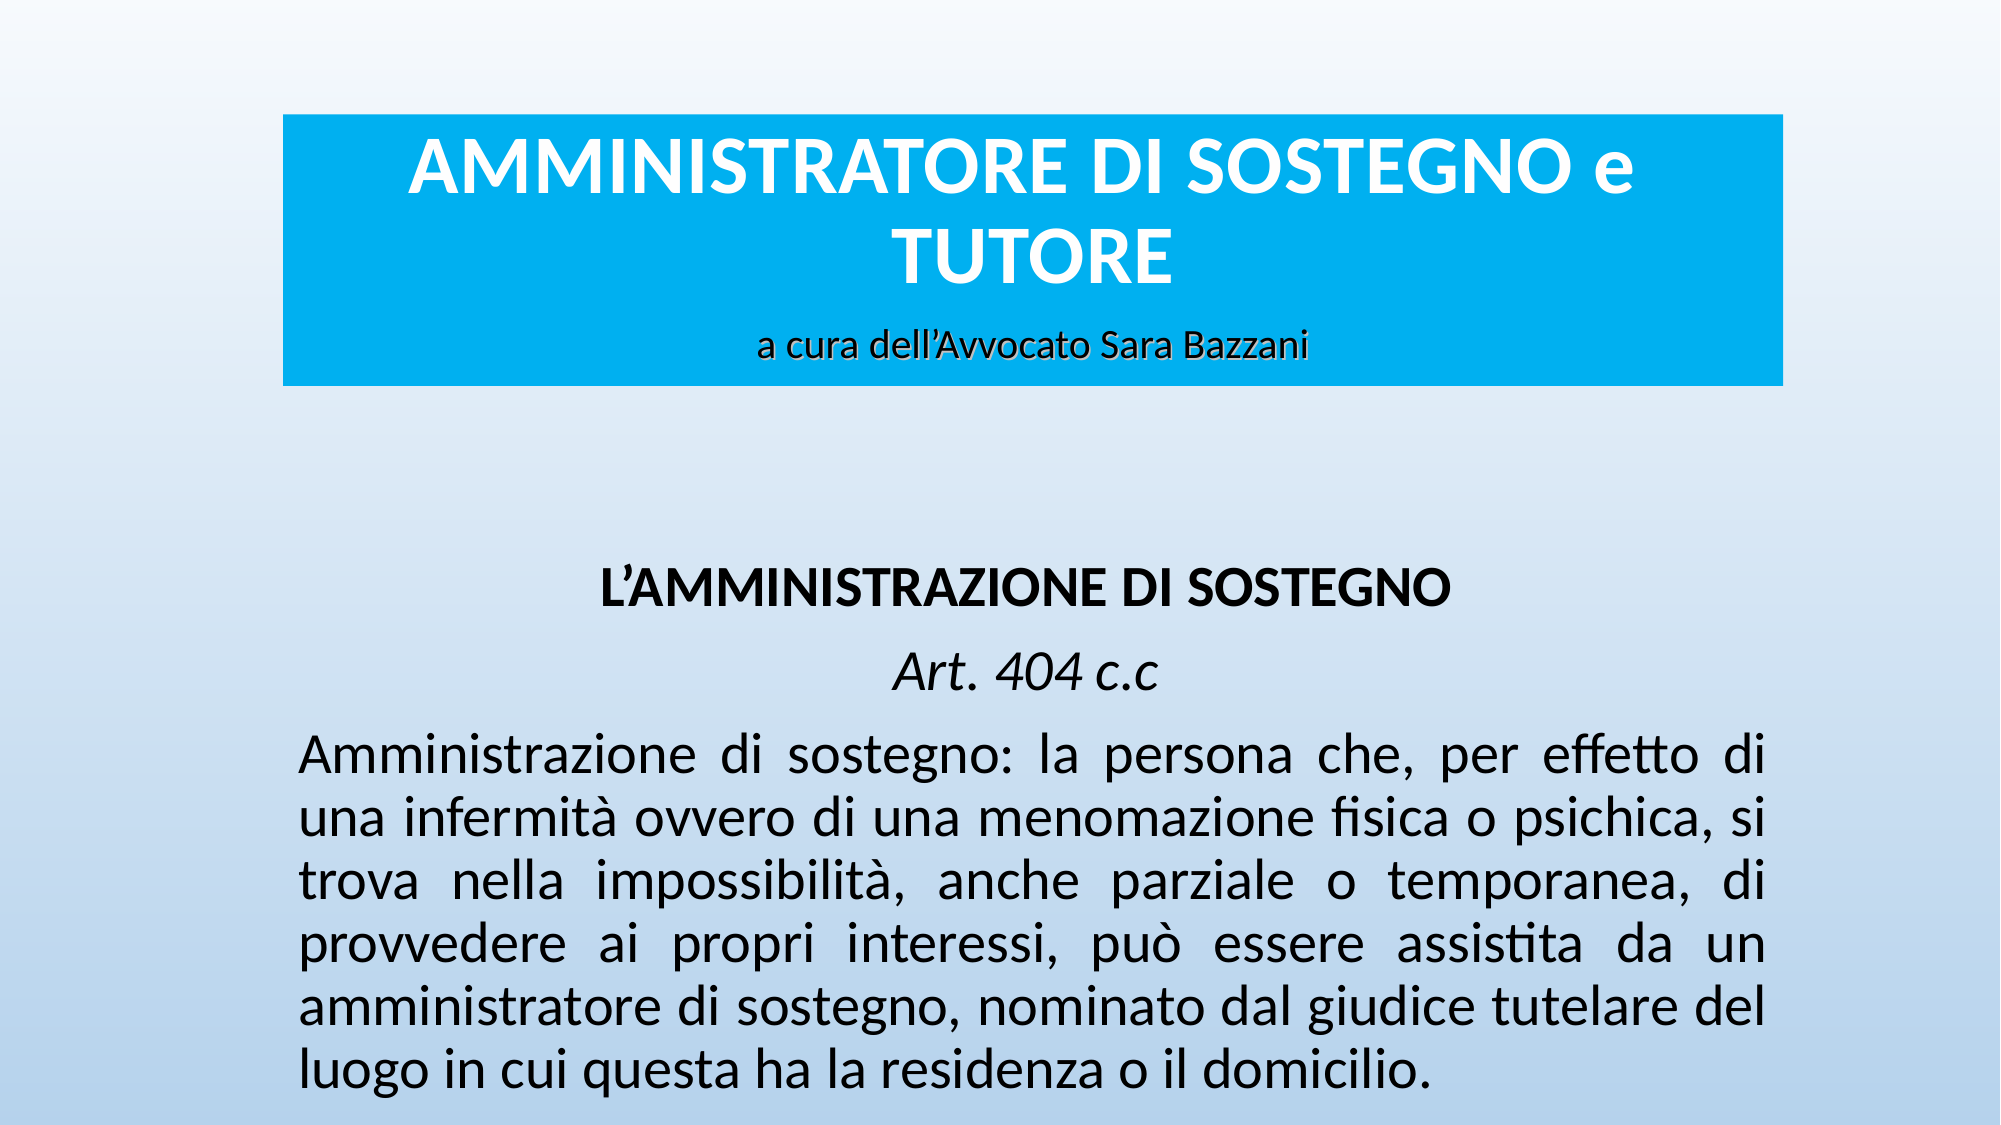

# AMMINISTRATORE DI SOSTEGNO e TUTORE
a cura dell’Avvocato Sara Bazzani
L’AMMINISTRAZIONE DI SOSTEGNO
Art. 404 c.c
Amministrazione di sostegno: la persona che, per effetto di una infermità ovvero di una menomazione fisica o psichica, si trova nella impossibilità, anche parziale o temporanea, di provvedere ai propri interessi, può essere assistita da un amministratore di sostegno, nominato dal giudice tutelare del luogo in cui questa ha la residenza o il domicilio.